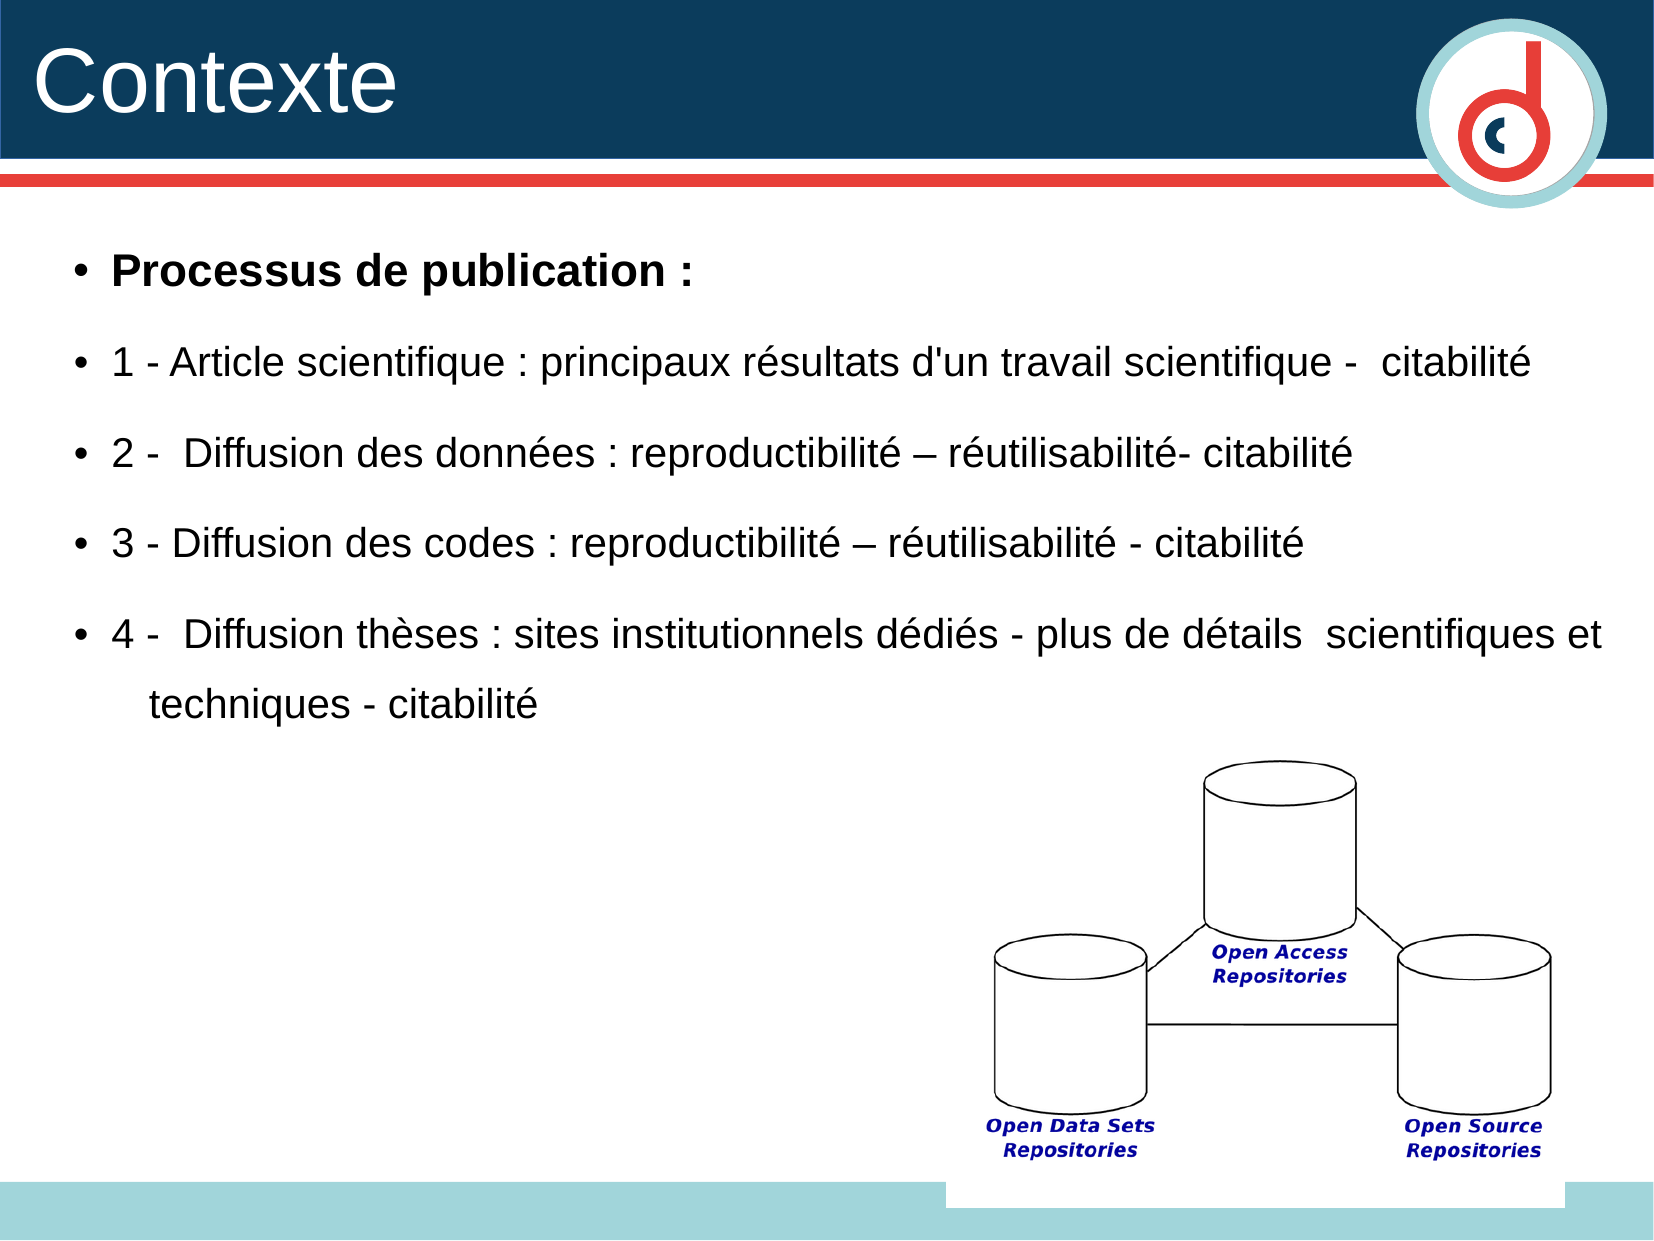

# Contexte
Processus de publication :
1 - Article scientifique : principaux résultats d'un travail scientifique - citabilité
2 - Diffusion des données : reproductibilité – réutilisabilité- citabilité
3 - Diffusion des codes : reproductibilité – réutilisabilité - citabilité
4 - Diffusion thèses : sites institutionnels dédiés - plus de détails scientifiques et techniques - citabilité